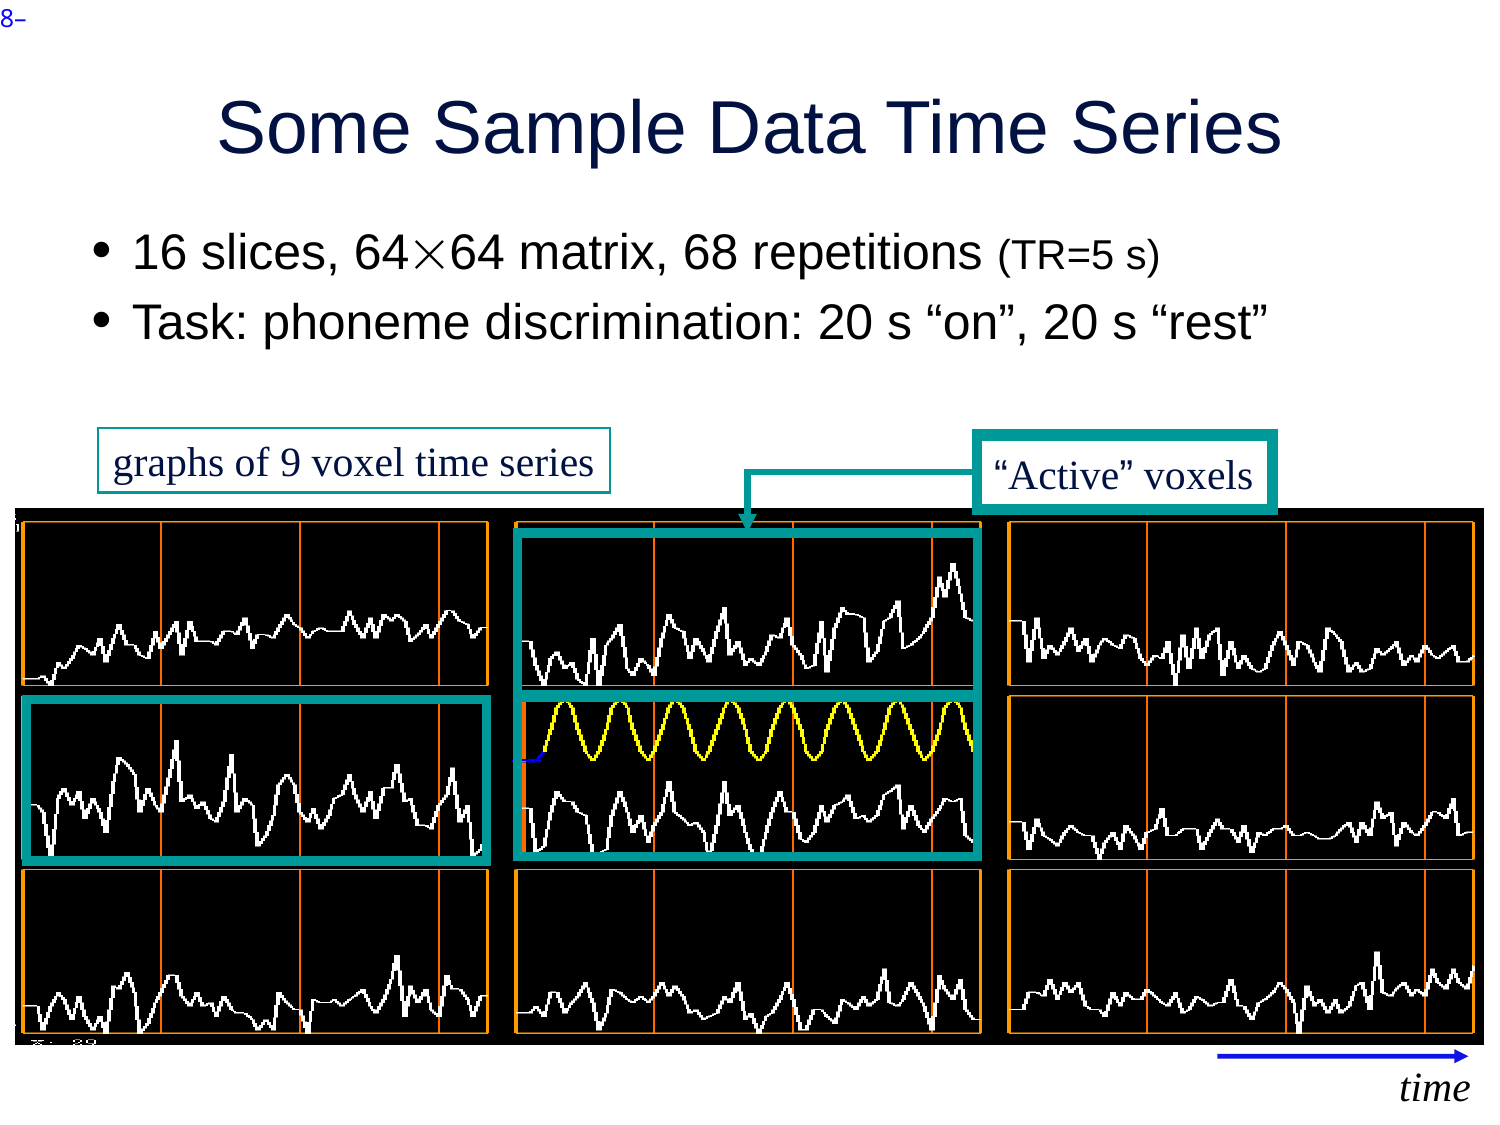

# Some Sample Data Time Series
 16 slices, 6464 matrix, 68 repetitions (TR=5 s)
 Task: phoneme discrimination: 20 s “on”, 20 s “rest”
graphs of 9 voxel time series
“Active” voxels
time